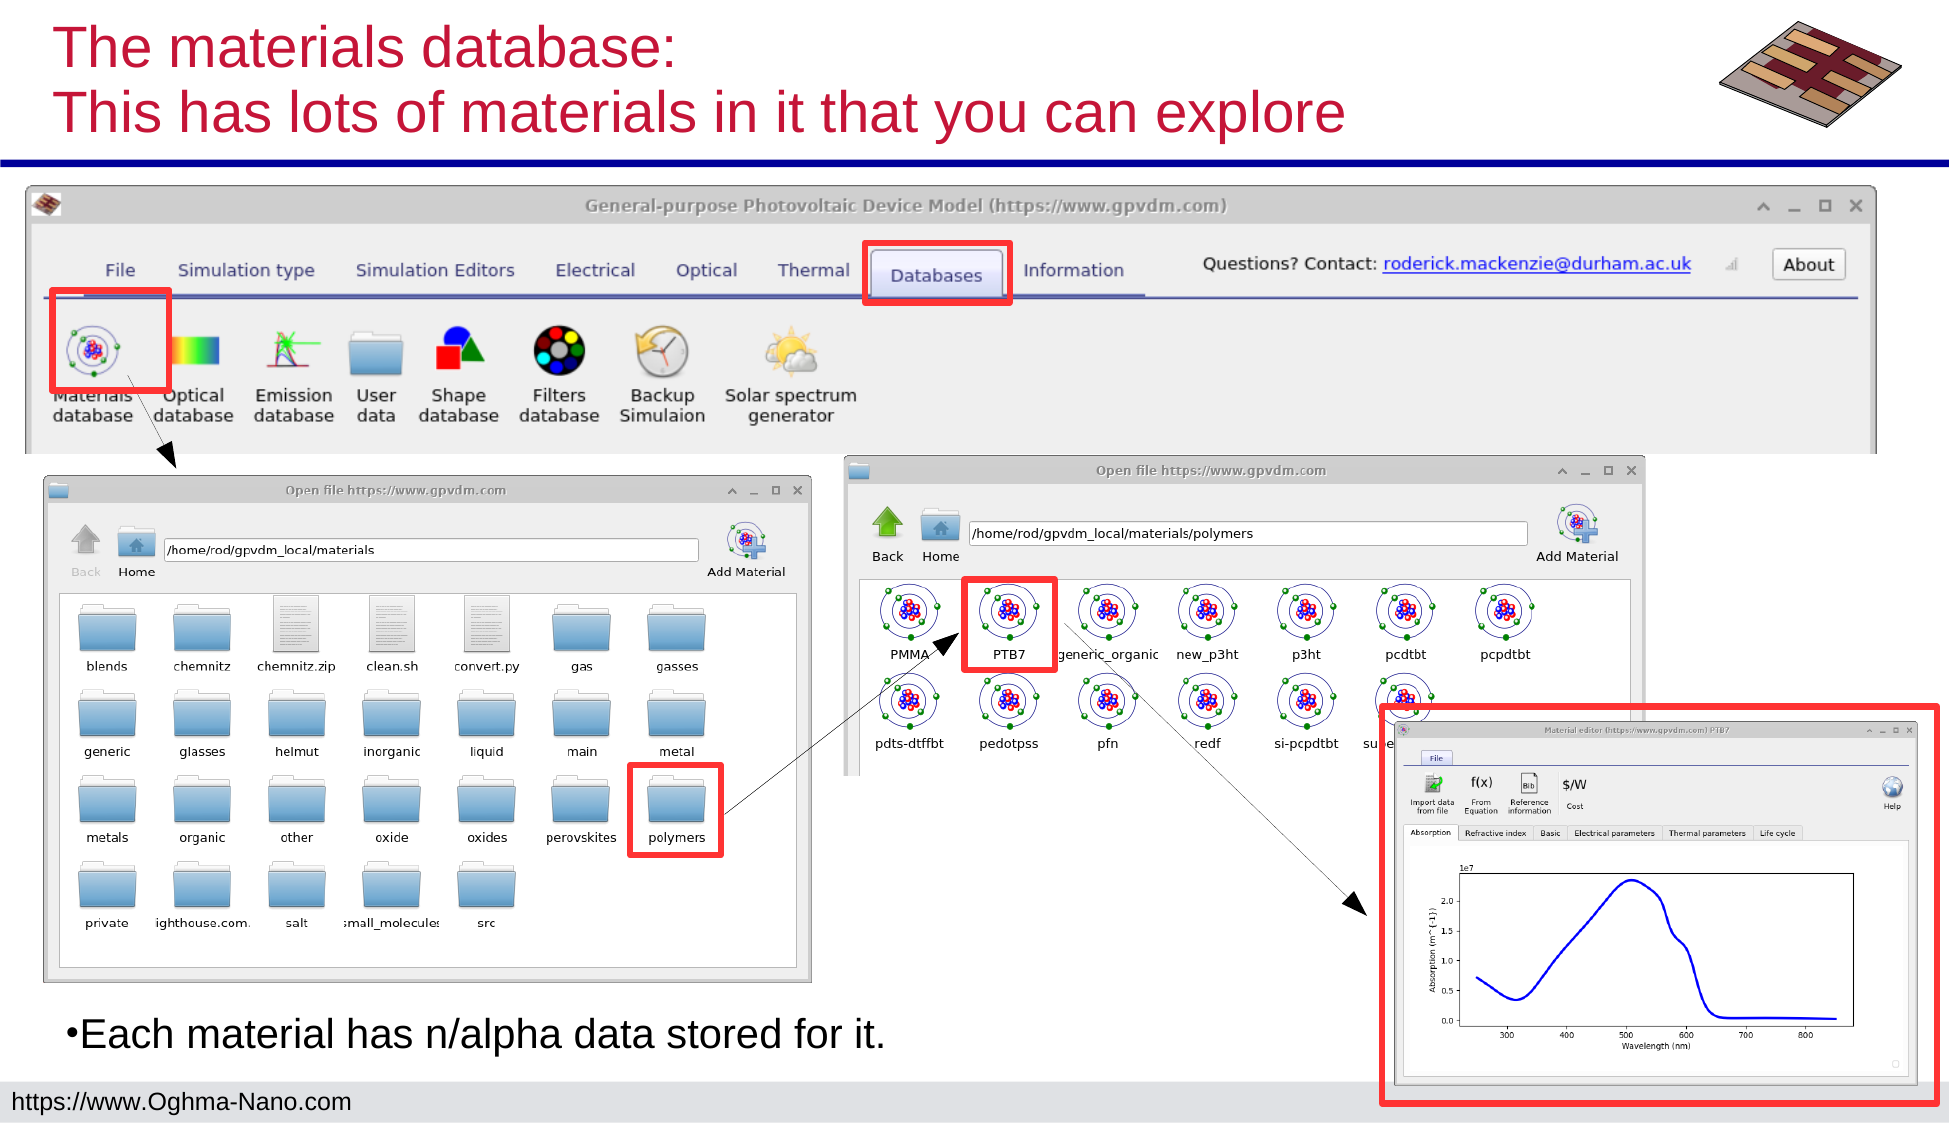

# The materials database: This has lots of materials in it that you can explore
Each material has n/alpha data stored for it.